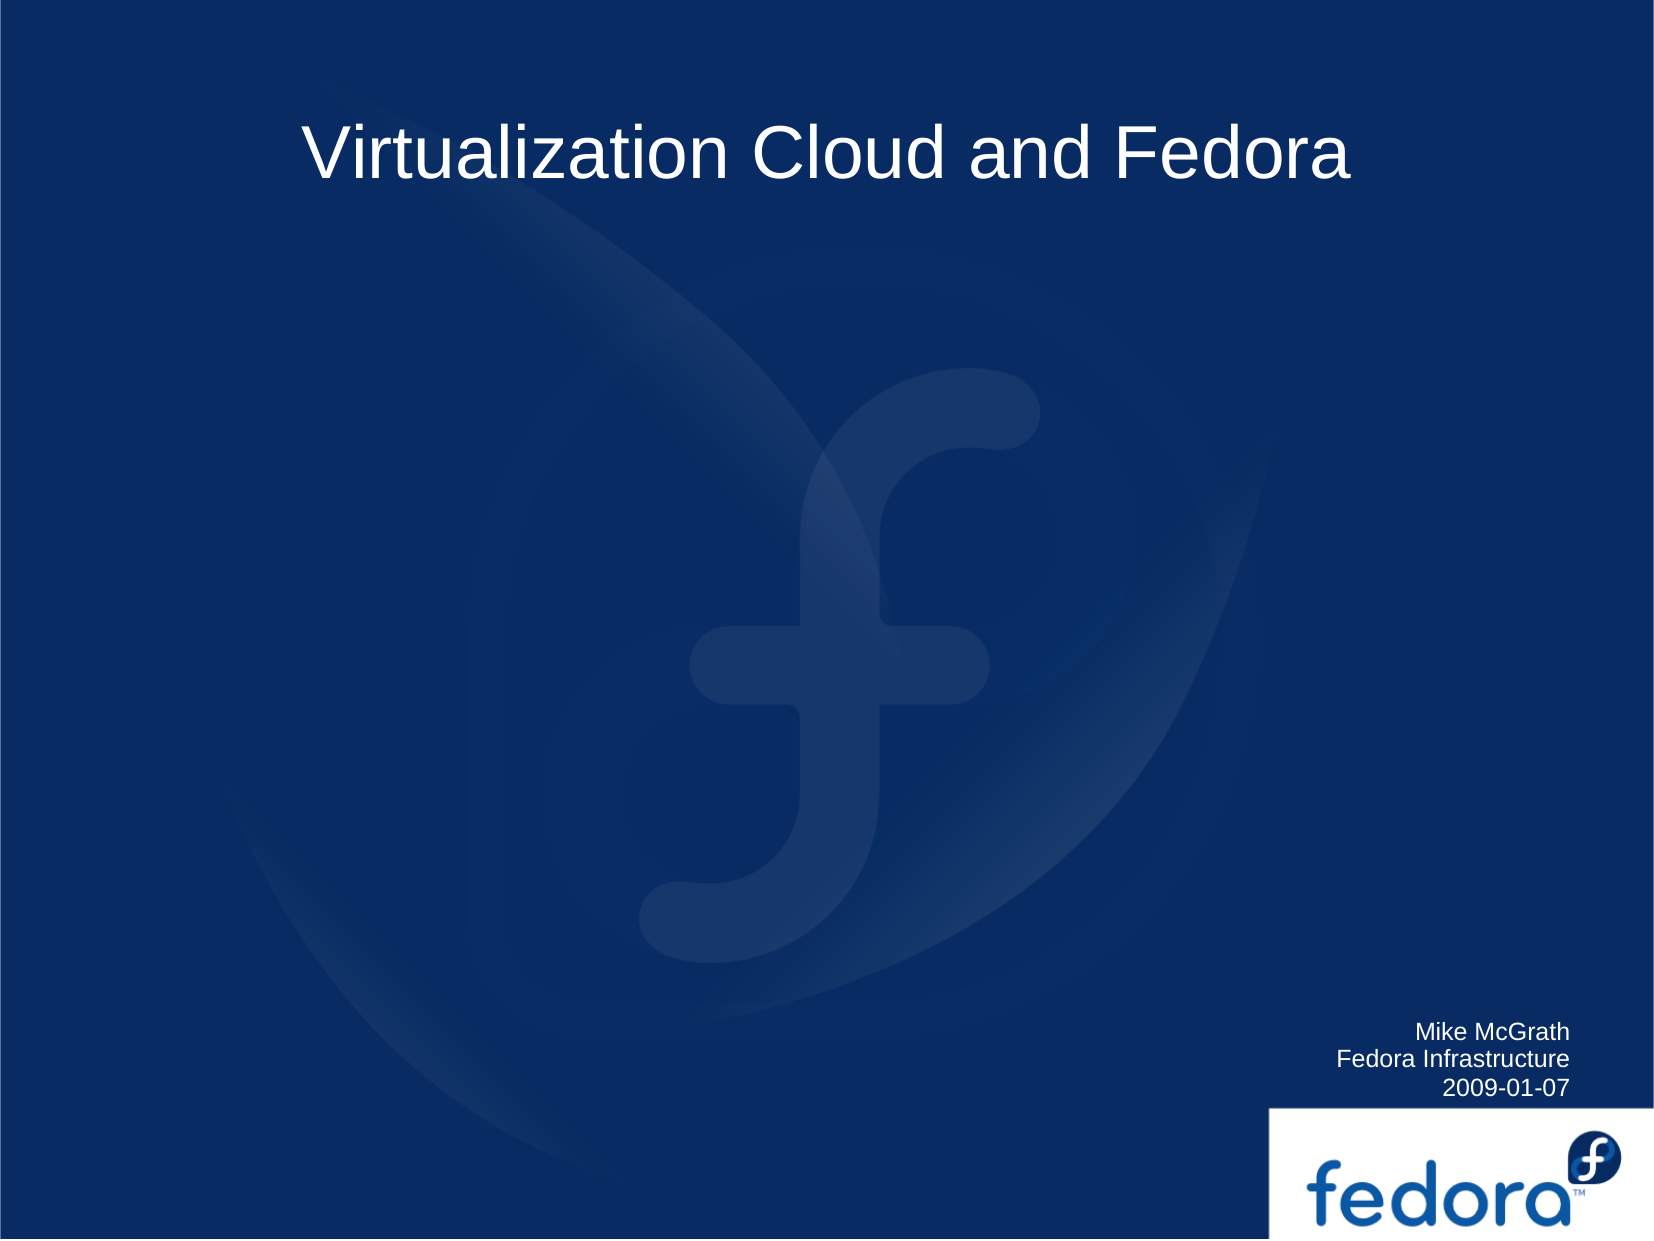

# Virtualization Cloud and Fedora
Mike McGrath
Fedora Infrastructure
2009-01-07